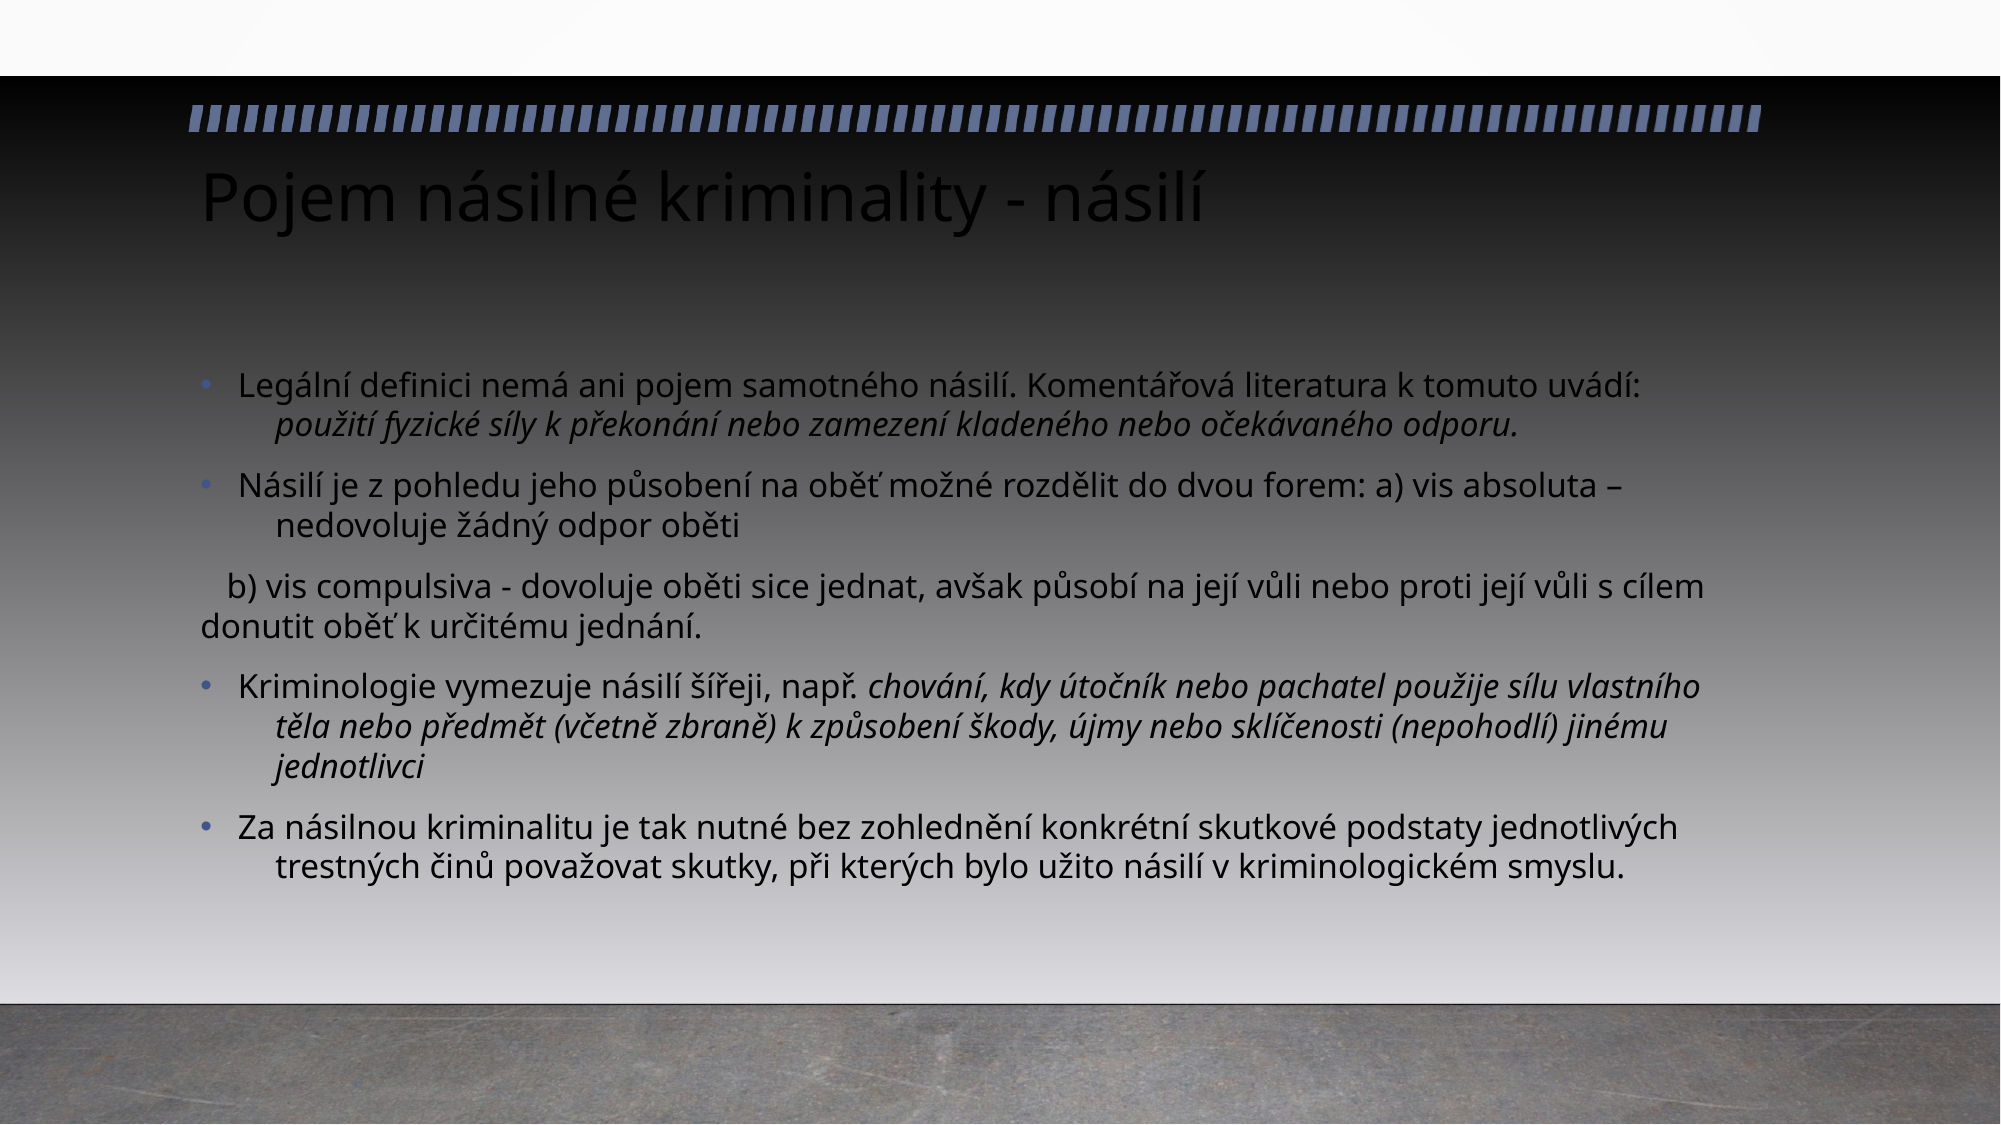

# Pojem násilné kriminality - násilí
Legální definici nemá ani pojem samotného násilí. Komentářová literatura k tomuto uvádí: použití fyzické síly k překonání nebo zamezení kladeného nebo očekávaného odporu.
Násilí je z pohledu jeho působení na oběť možné rozdělit do dvou forem: a) vis absoluta – nedovoluje žádný odpor oběti
 b) vis compulsiva - dovoluje oběti sice jednat, avšak působí na její vůli nebo proti její vůli s cílem donutit oběť k určitému jednání.
Kriminologie vymezuje násilí šířeji, např. chování, kdy útočník nebo pachatel použije sílu vlastního těla nebo předmět (včetně zbraně) k způsobení škody, újmy nebo sklíčenosti (nepohodlí) jinému jednotlivci
Za násilnou kriminalitu je tak nutné bez zohlednění konkrétní skutkové podstaty jednotlivých trestných činů považovat skutky, při kterých bylo užito násilí v kriminologickém smyslu.